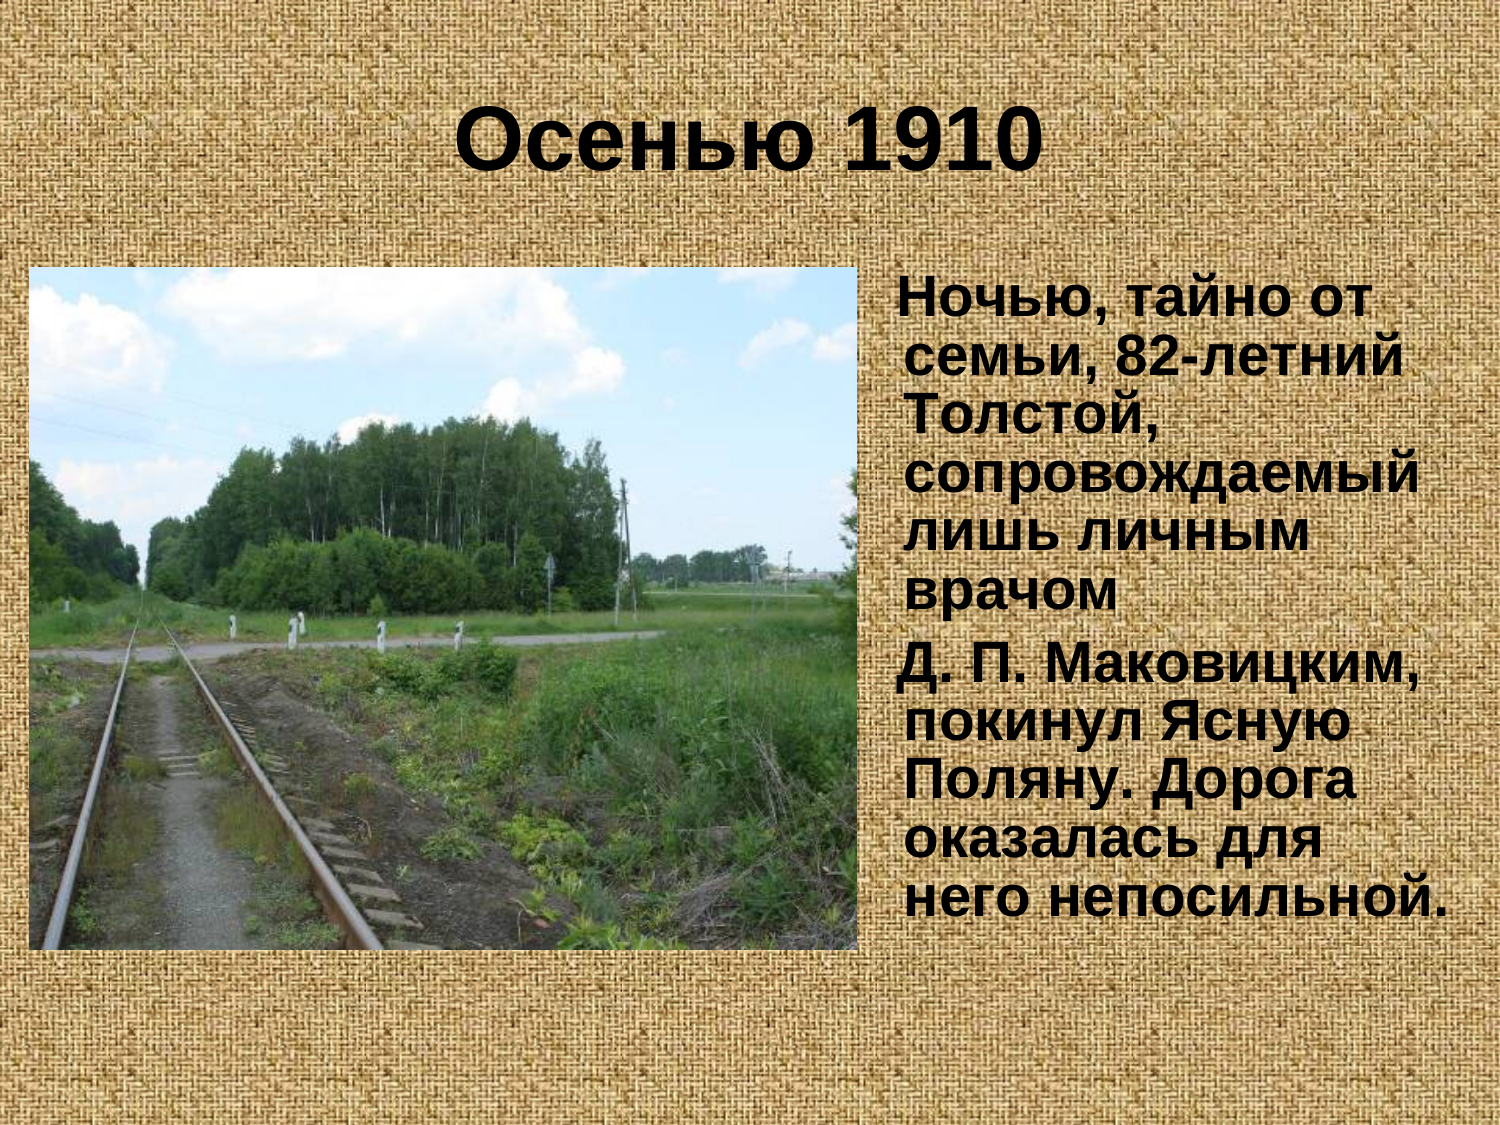

# Осенью 1910
 Ночью, тайно от семьи, 82-летний Толстой, сопровождаемый лишь личным врачом
 Д. П. Маковицким, покинул Ясную Поляну. Дорога оказалась для него непосильной.